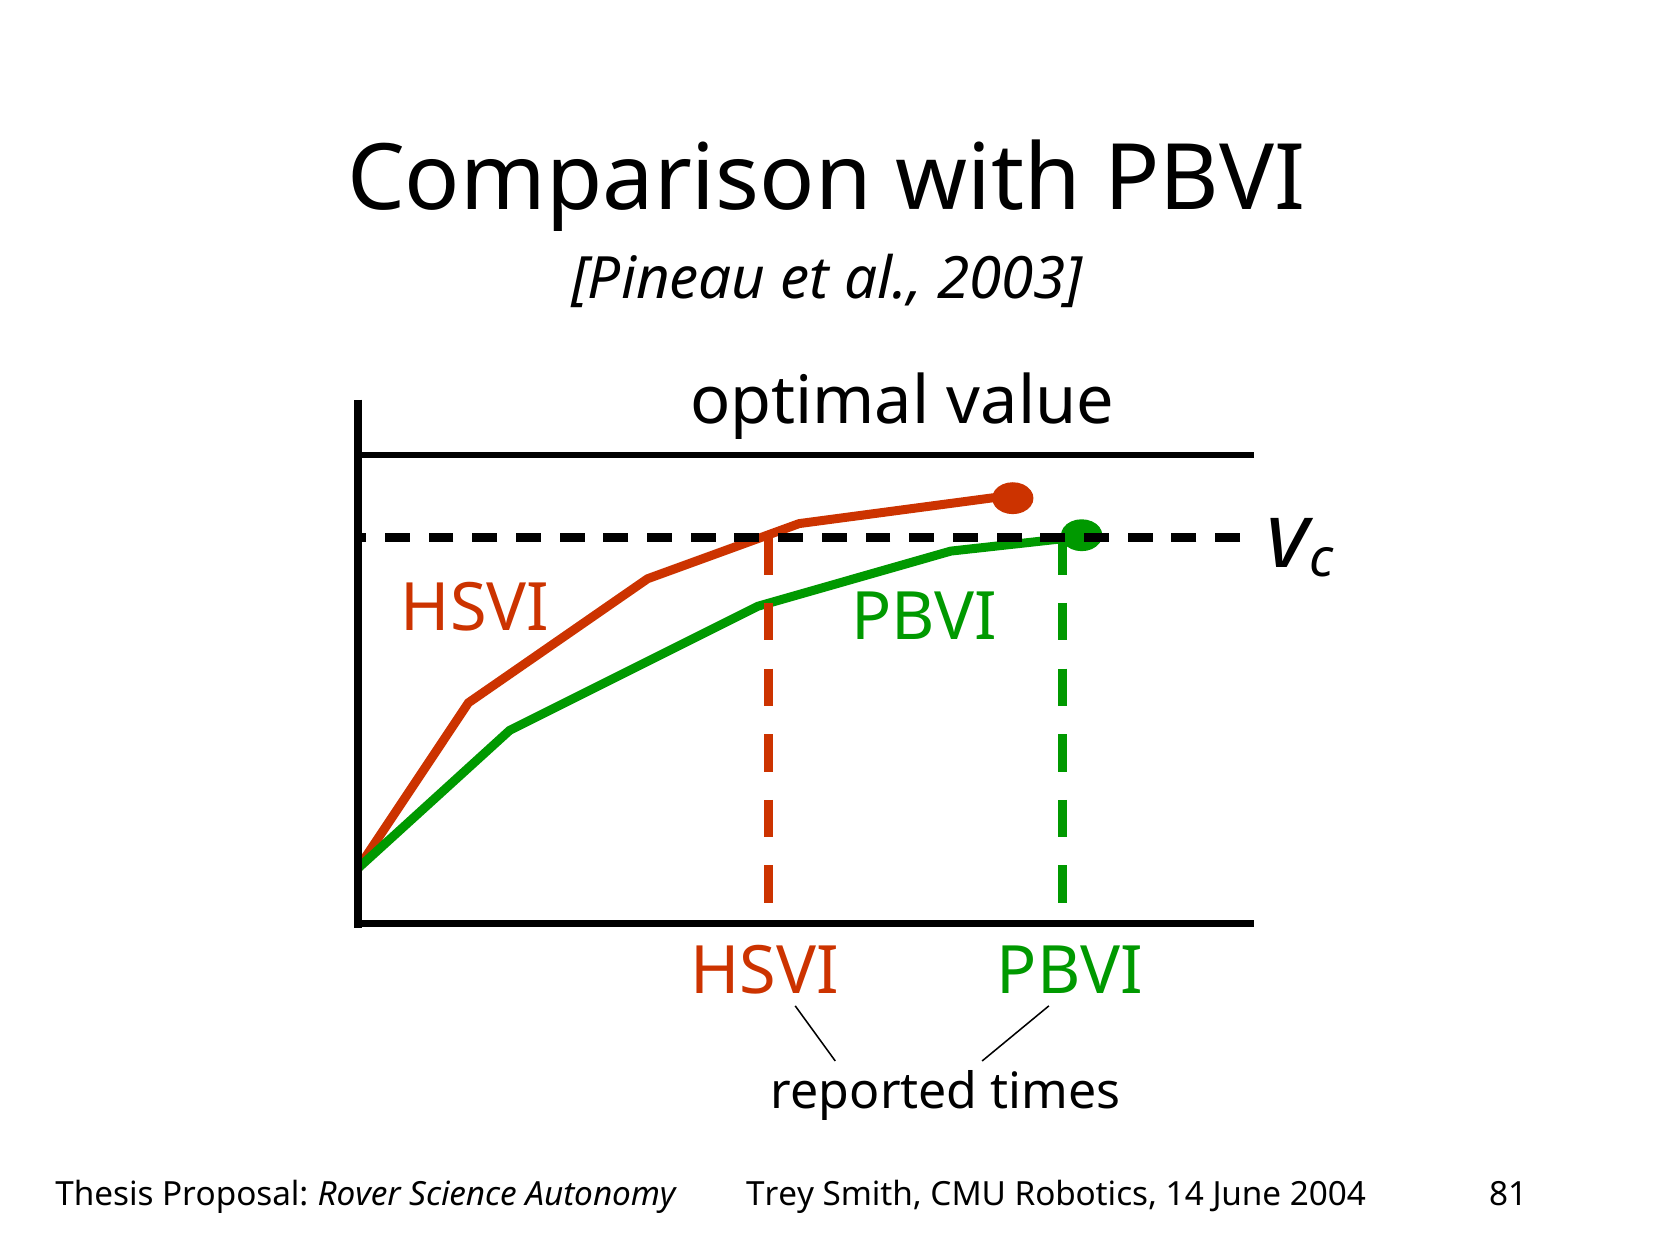

# Comparison with PBVI [Pineau et al., 2003]
optimal value
vc
HSVI
PBVI
reported times
HSVI
PBVI